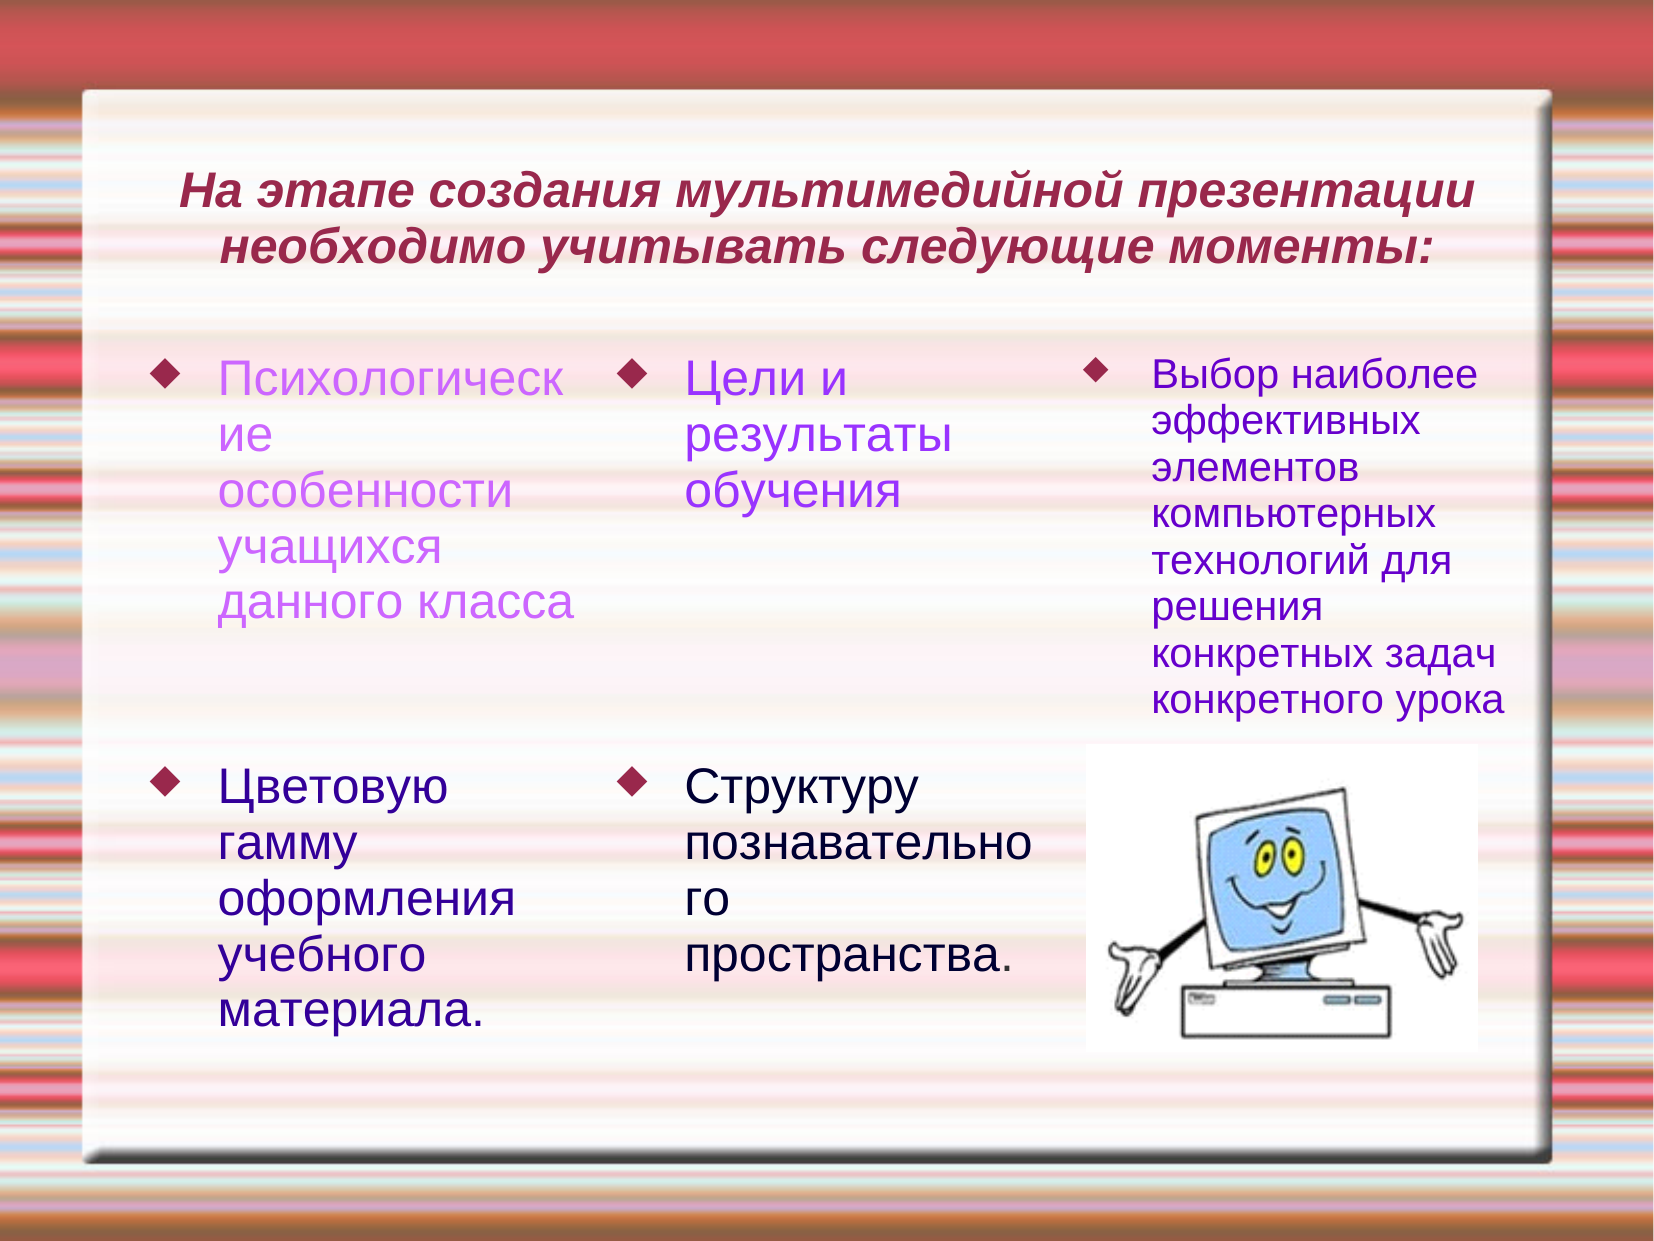

# На этапе создания мультимедийной презентации необходимо учитывать следующие моменты:
Психологические особенности учащихся данного класса
Цели и результаты обучения
Выбор наиболее эффективных элементов компьютерных технологий для решения конкретных задач конкретного урока
Цветовую гамму оформления учебного материала.
Структуру познавательного пространства.